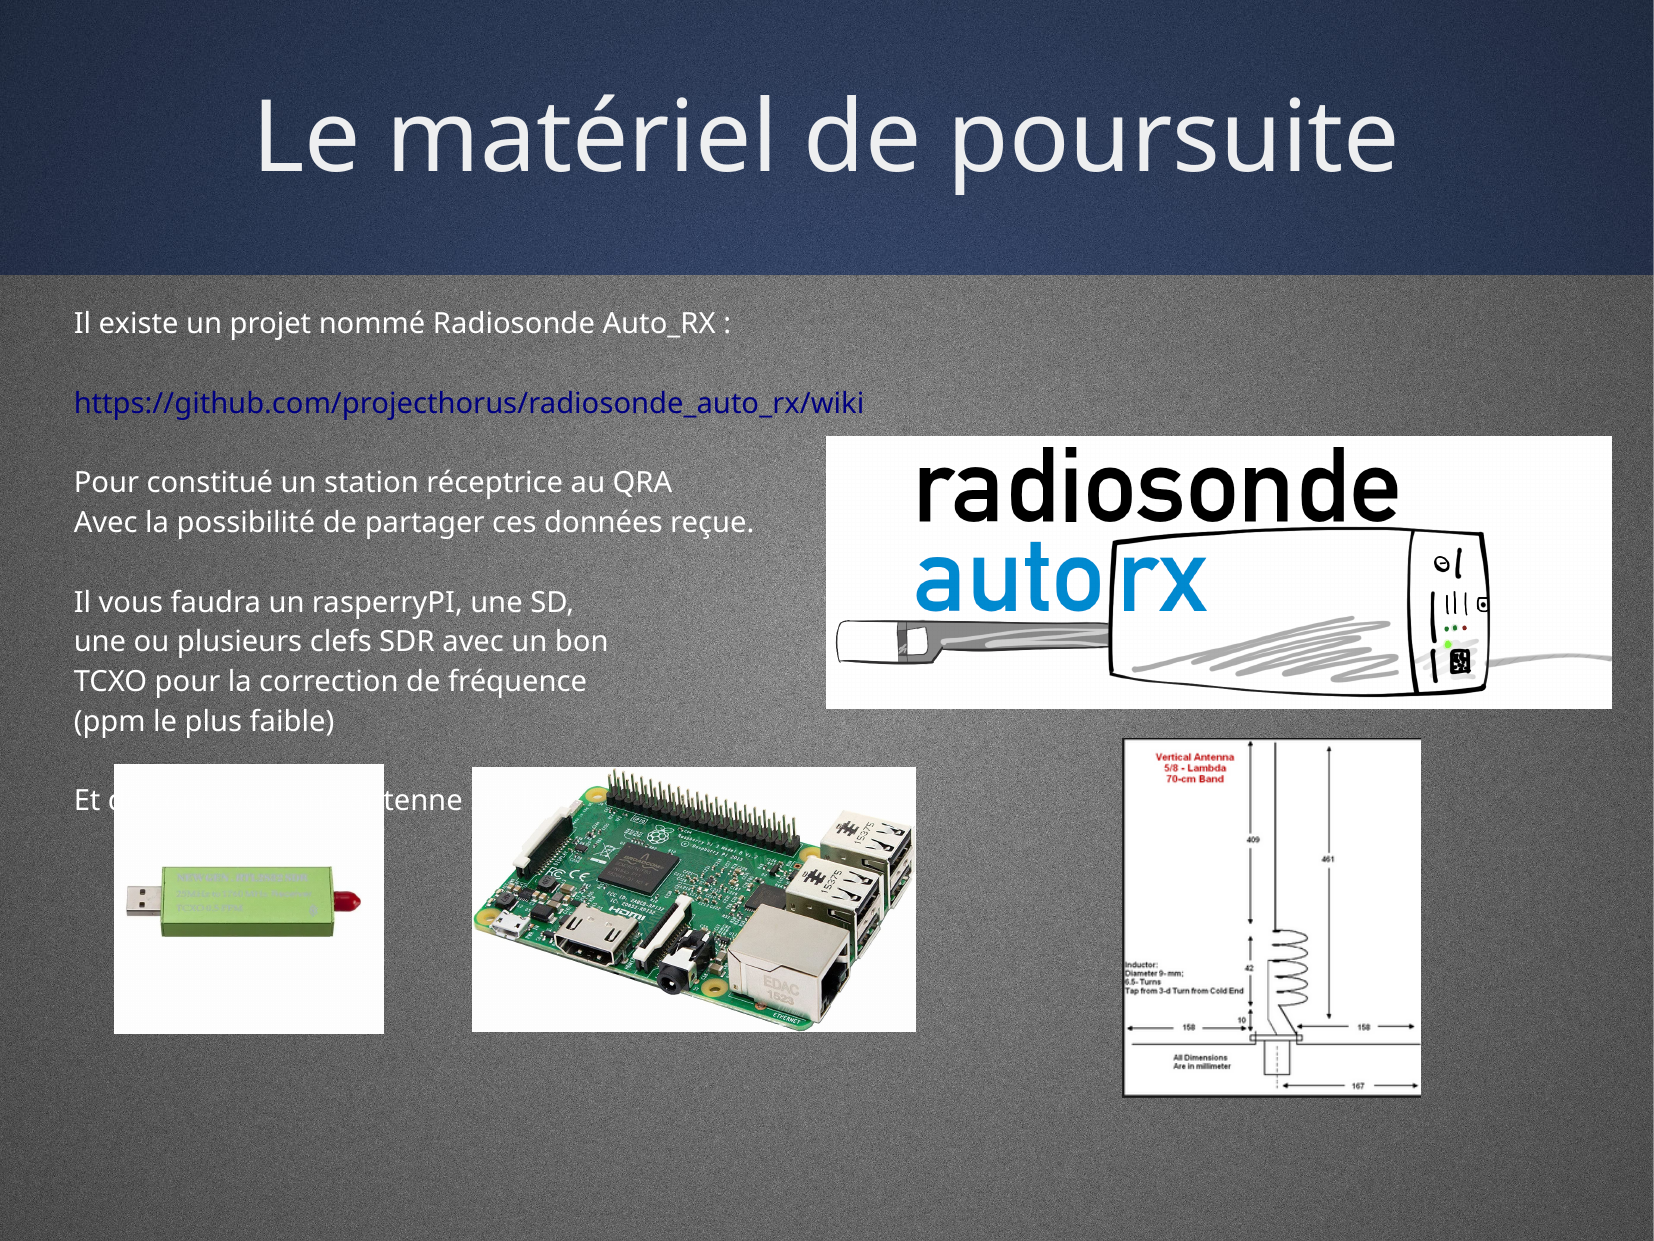

# Le matériel de poursuite
Il existe un projet nommé Radiosonde Auto_RX :
https://github.com/projecthorus/radiosonde_auto_rx/wiki
Pour constitué un station réceptrice au QRA
Avec la possibilité de partager ces données reçue.
Il vous faudra un rasperryPI, une SD,
une ou plusieurs clefs SDR avec un bon
TCXO pour la correction de fréquence
(ppm le plus faible)
Et de concevoir une antenne sur la bande RS.